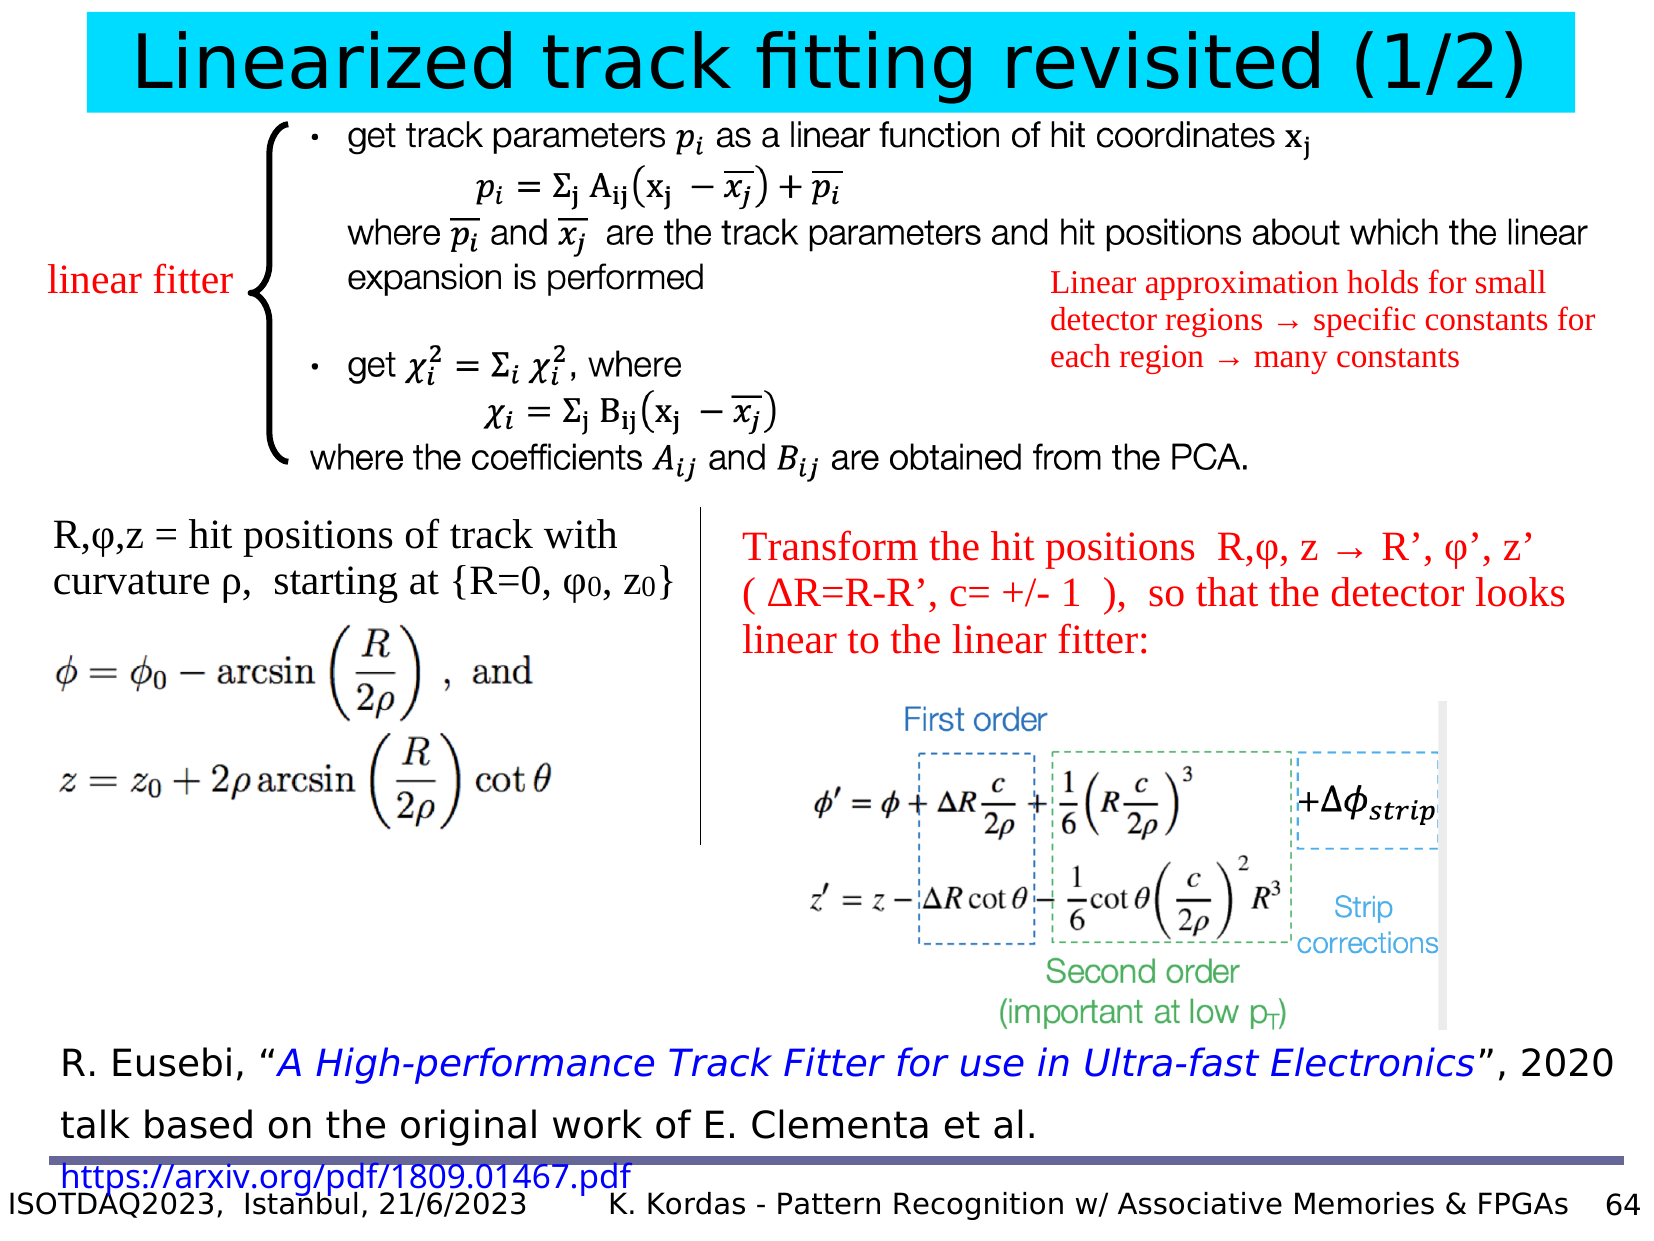

# Linearized track fitting revisited (1/2)
linear fitter
Linear approximation holds for small detector regions → specific constants for each region → many constants
R,φ,z = hit positions of track with curvature ρ, starting at {R=0, φ0, z0}
Transform the hit positions R,φ, z → R’, φ’, z’ ( ΔR=R-R’, c= +/- 1 ), so that the detector looks linear to the linear fitter:
R. Eusebi, “A High-performance Track Fitter for use in Ultra-fast Electronics”, 2020 talk based on the original work of E. Clementa et al. https://arxiv.org/pdf/1809.01467.pdf
ISOTDAQ2023, Istanbul, 21/6/2023
K. Kordas - Pattern Recognition w/ Associative Memories & FPGAs
64